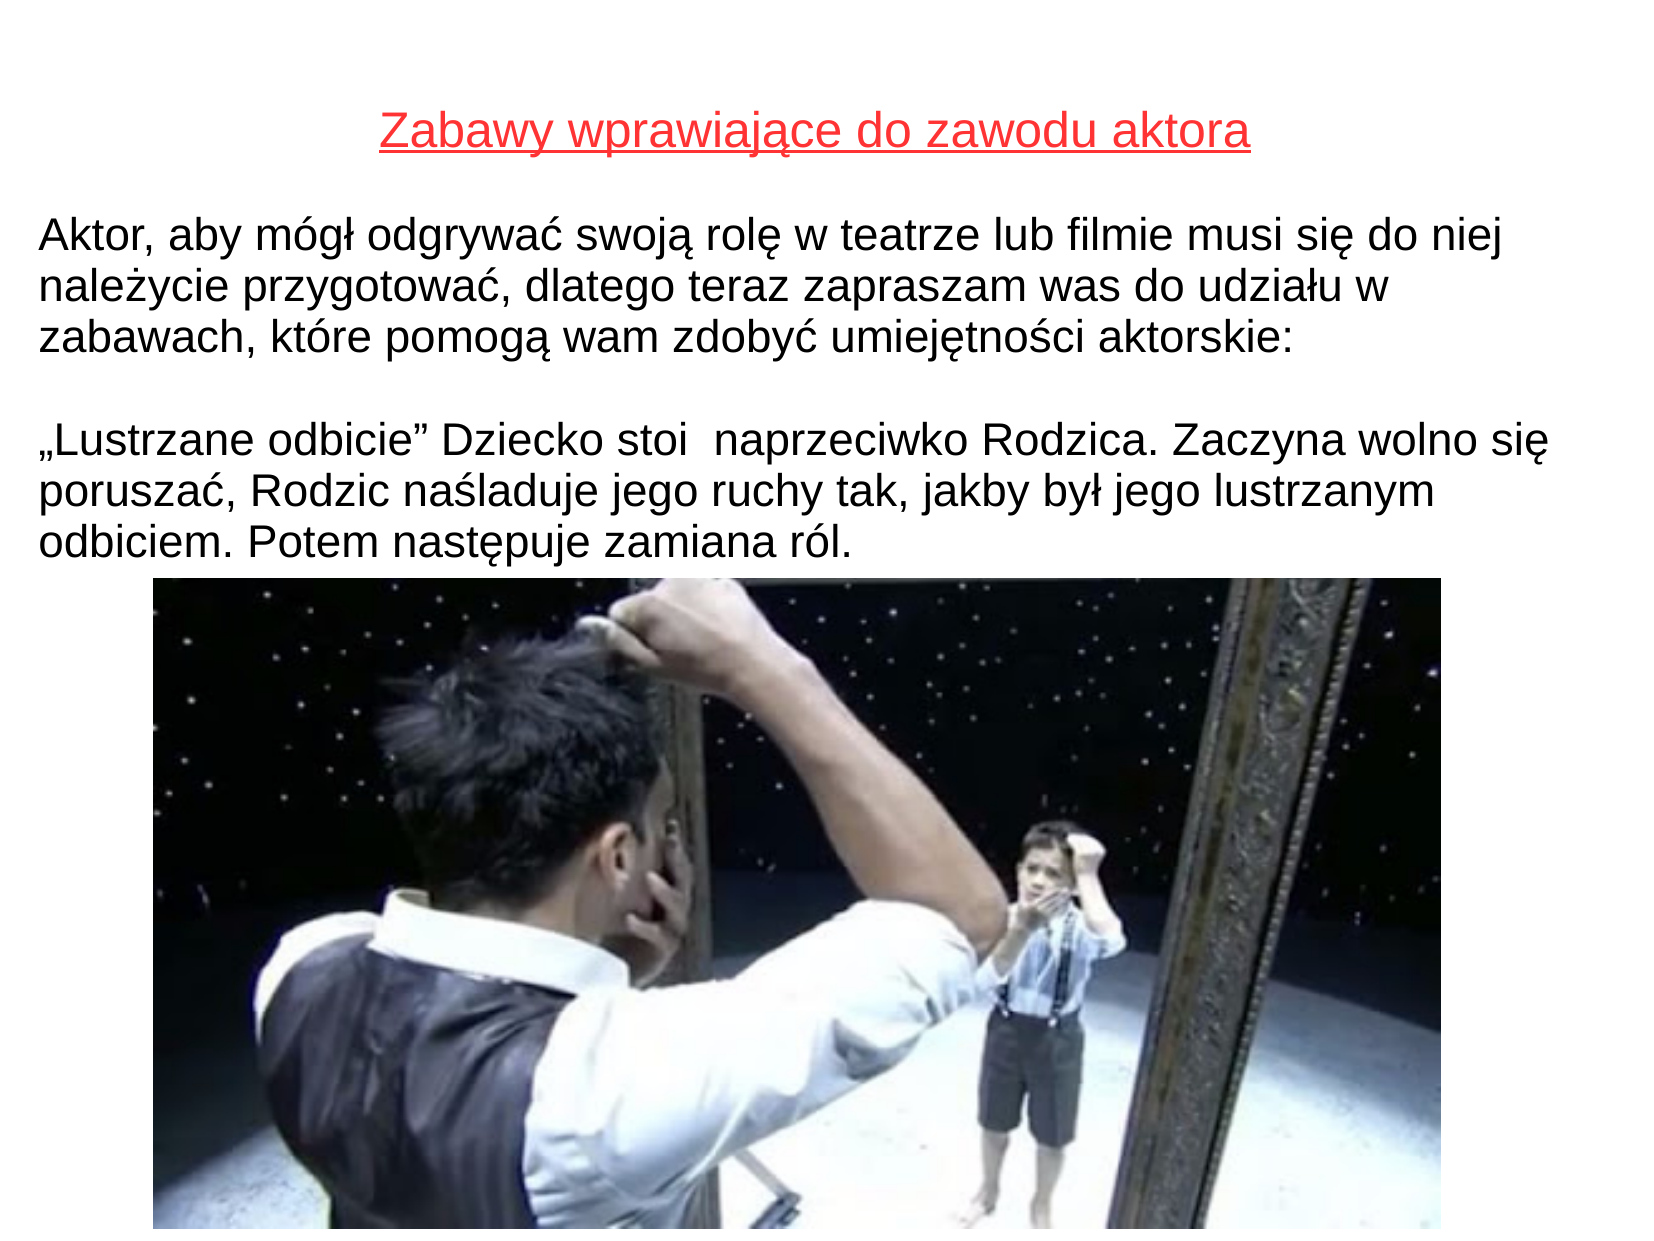

#
Zabawy wprawiające do zawodu aktora
Aktor, aby mógł odgrywać swoją rolę w teatrze lub filmie musi się do niej należycie przygotować, dlatego teraz zapraszam was do udziału w zabawach, które pomogą wam zdobyć umiejętności aktorskie:
„Lustrzane odbicie” Dziecko stoi naprzeciwko Rodzica. Zaczyna wolno się poruszać, Rodzic naśladuje jego ruchy tak, jakby był jego lustrzanym odbiciem. Potem następuje zamiana ról.